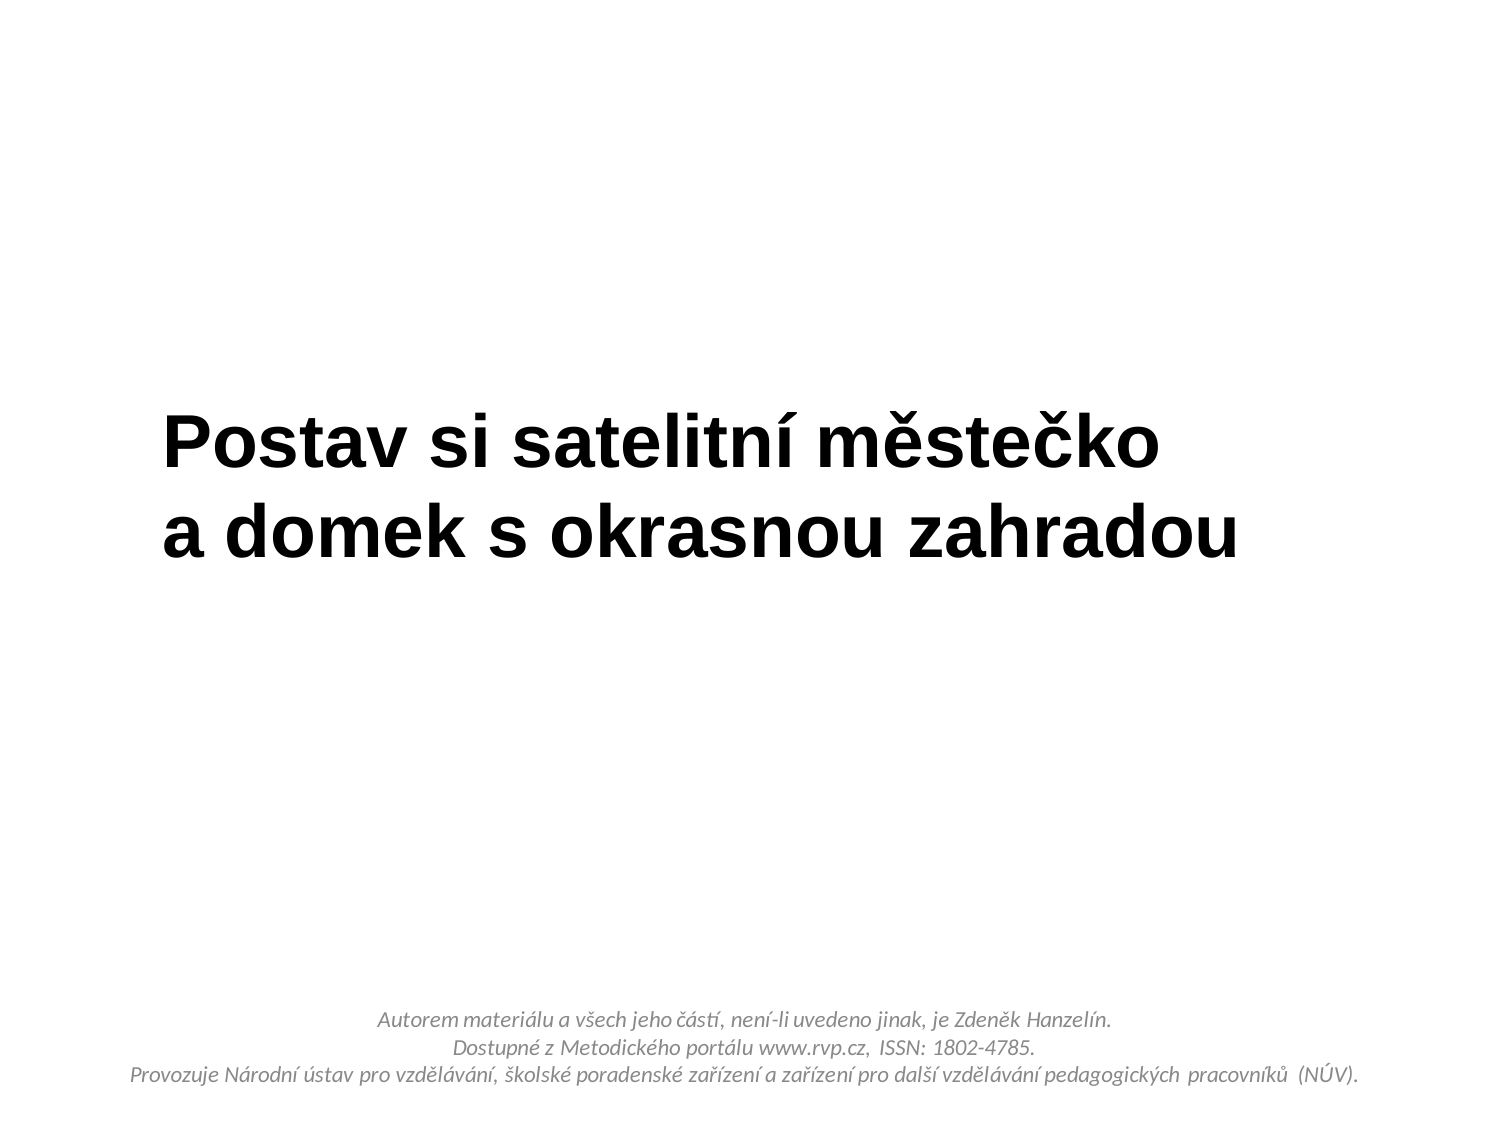

Postav si satelitní městečko
a domek s okrasnou zahradou